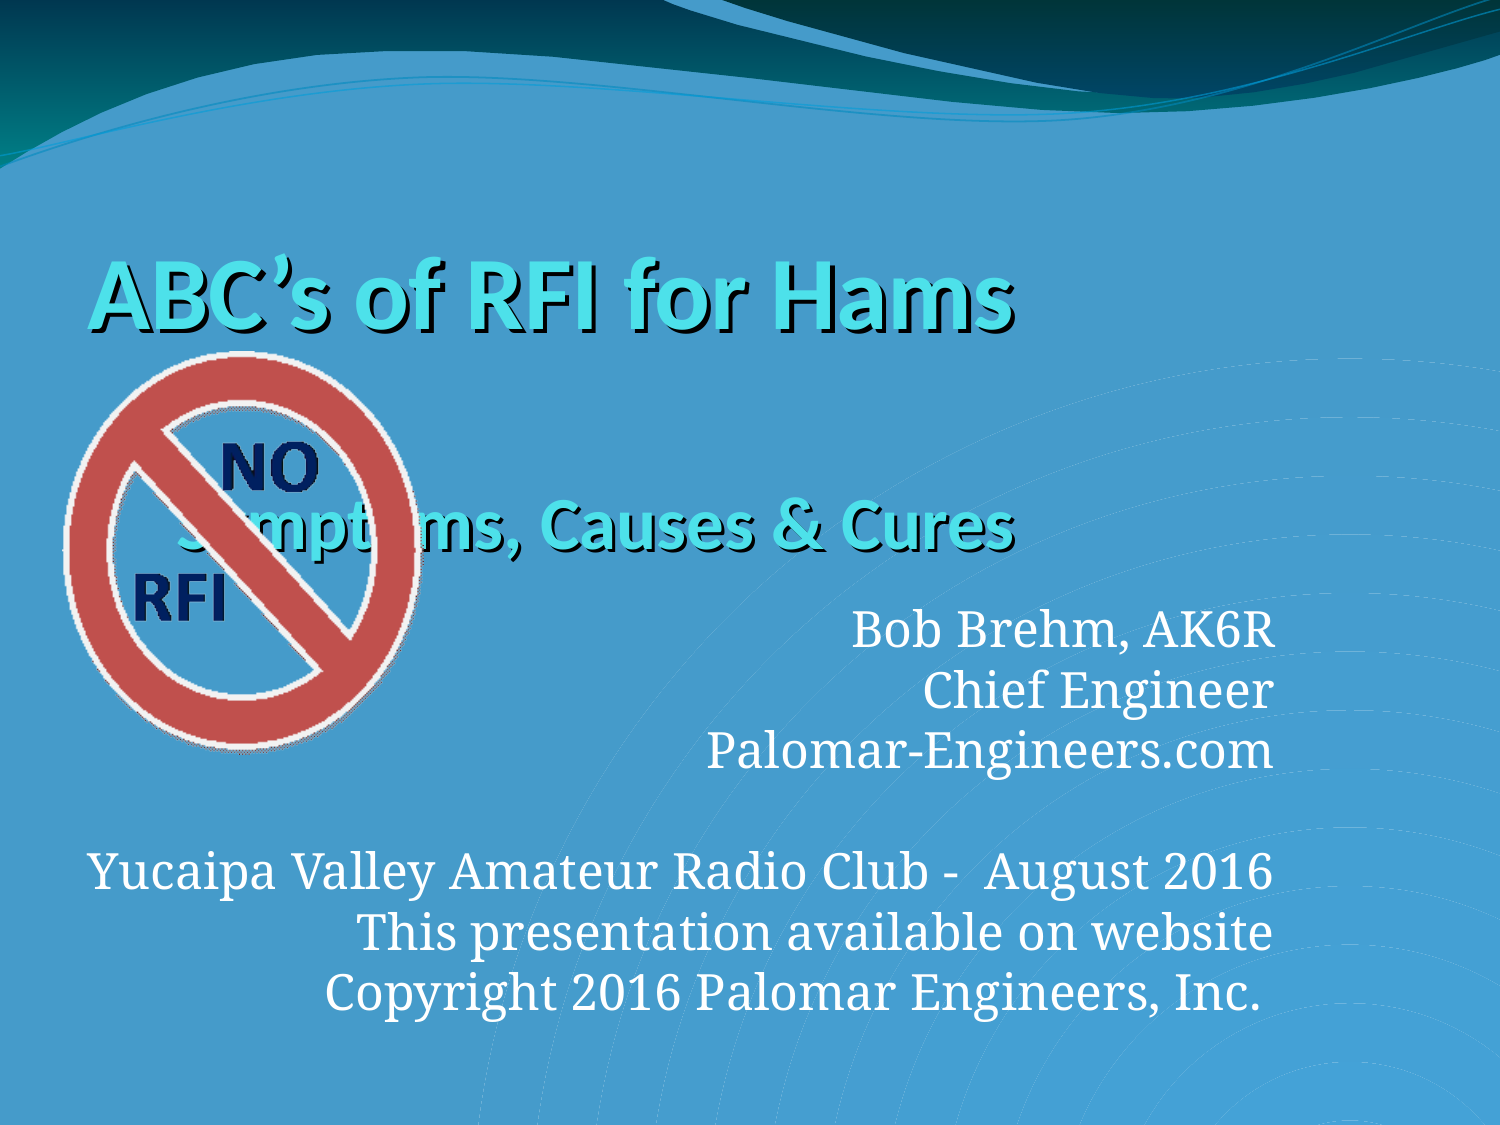

# ABC’s of RFI for Hams Symptoms, Causes & Cures
Bob Brehm, AK6R
Chief Engineer
Palomar-Engineers.com
Yucaipa Valley Amateur Radio Club - August 2016
This presentation available on website
Copyright 2016 Palomar Engineers, Inc.